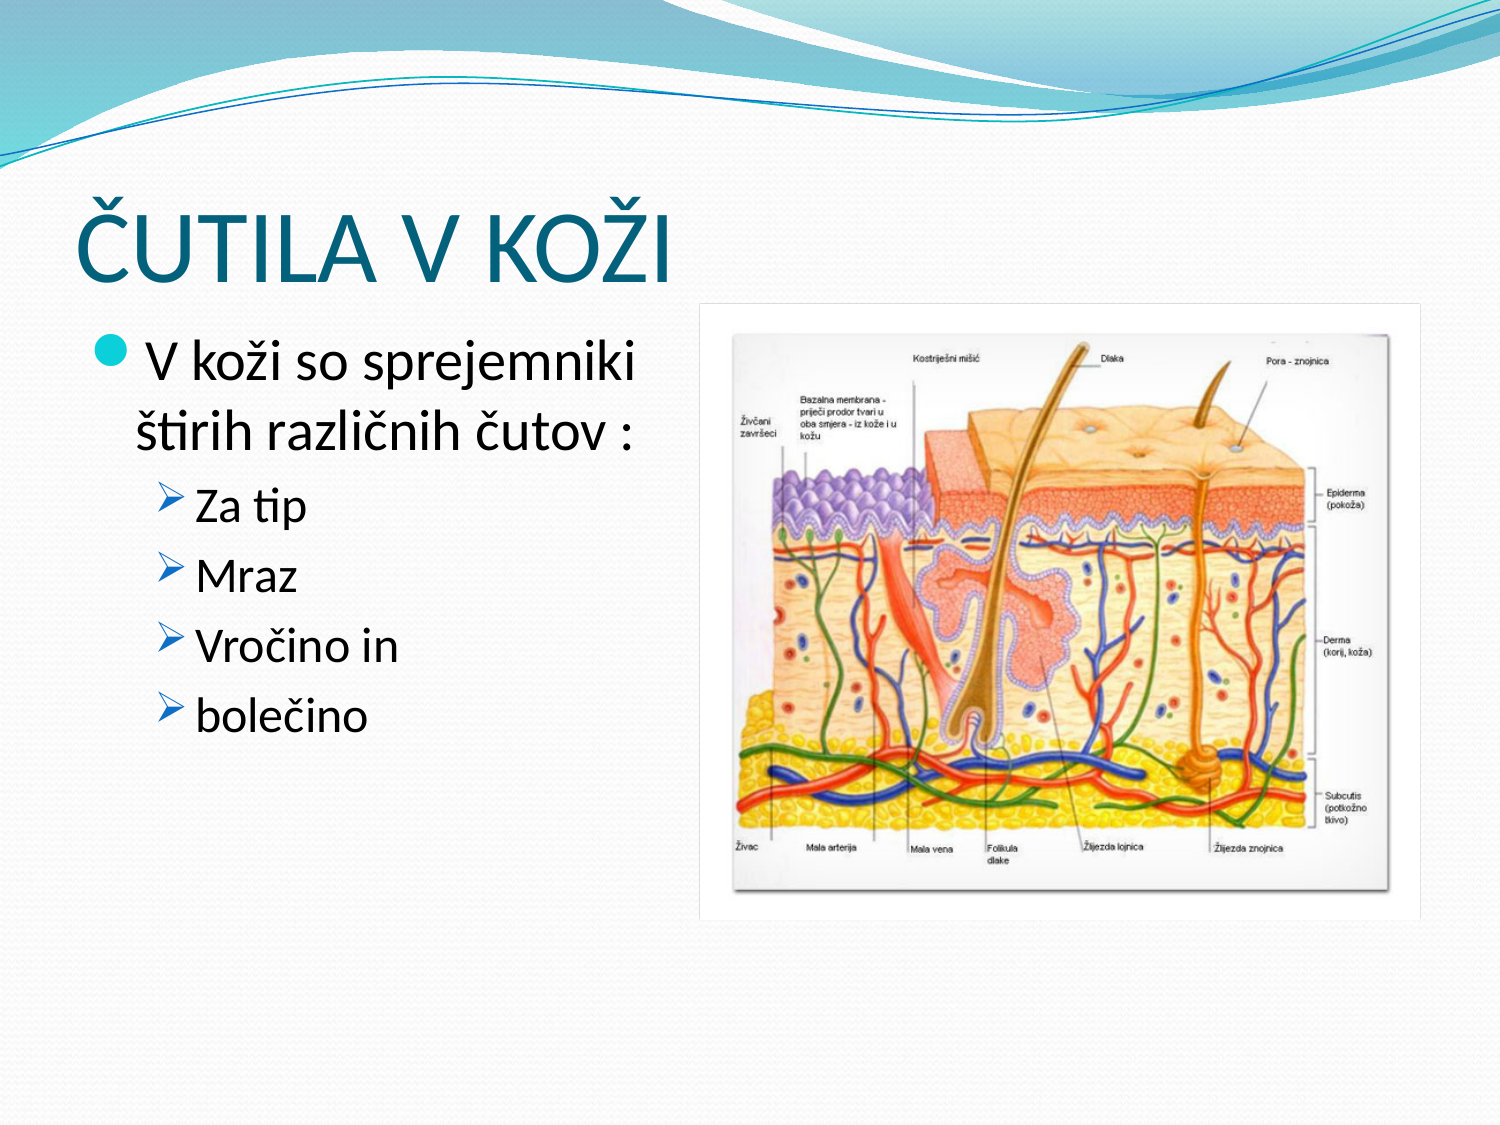

# ČUTILA V KOŽI
V koži so sprejemniki štirih različnih čutov :
Za tip
Mraz
Vročino in
bolečino